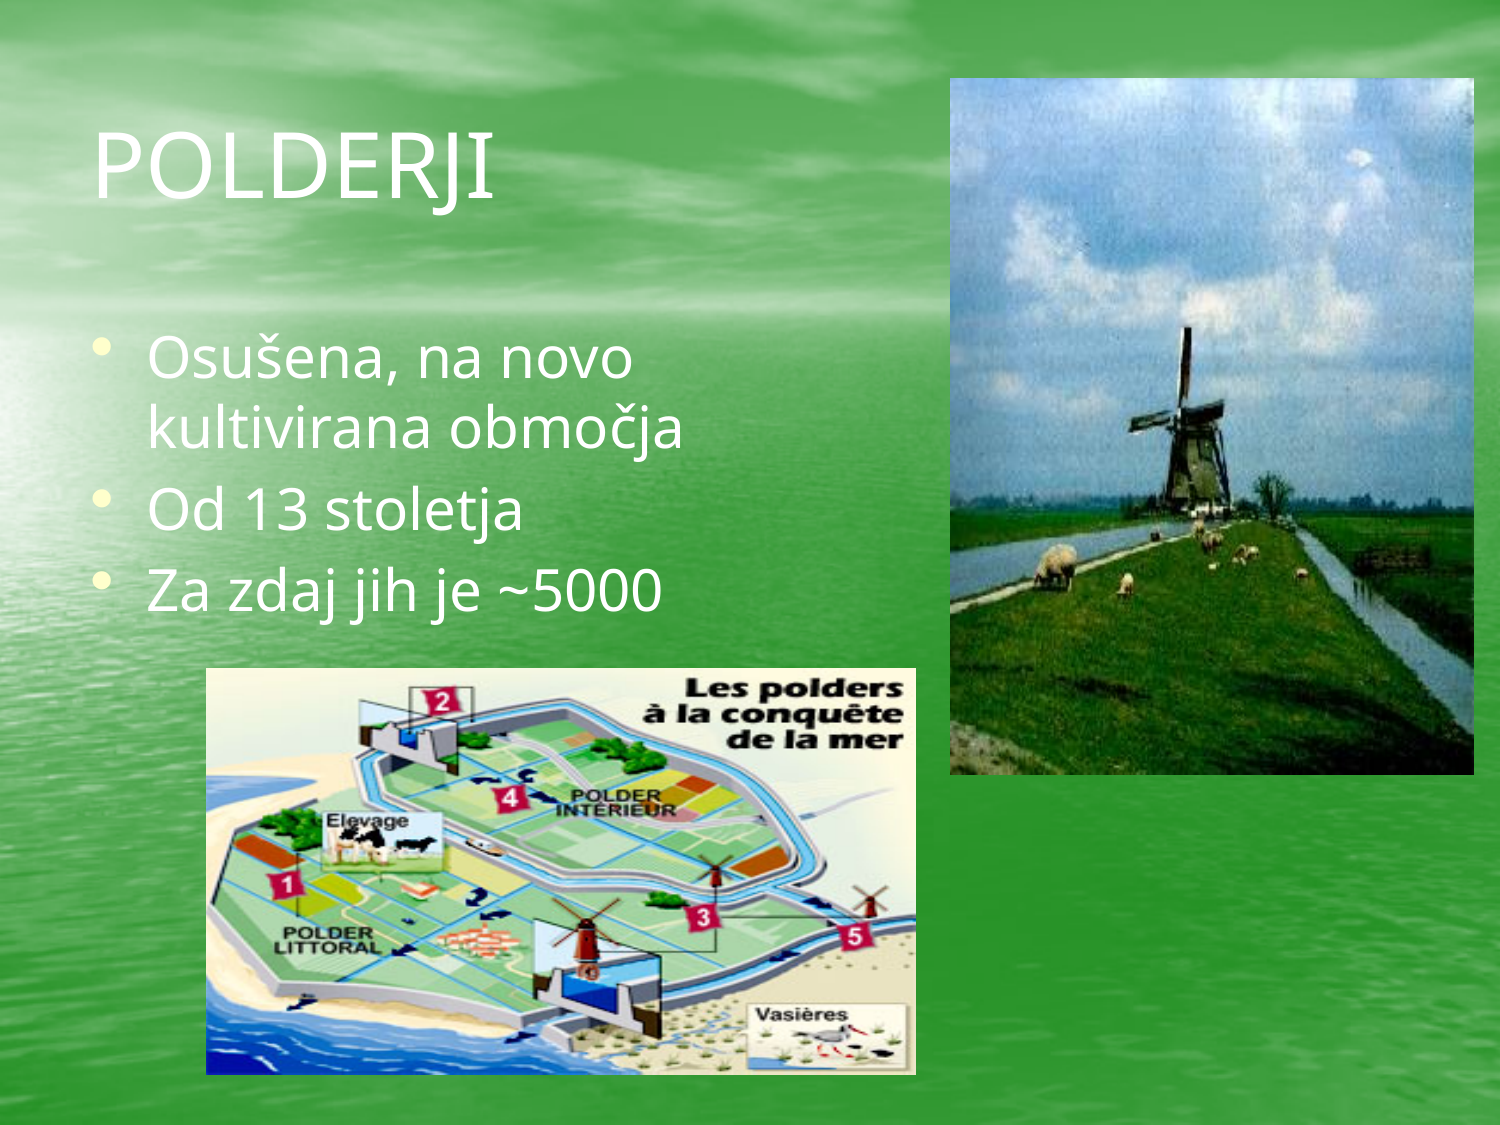

# POLDERJI
Osušena, na novo kultivirana območja
Od 13 stoletja
Za zdaj jih je ~5000